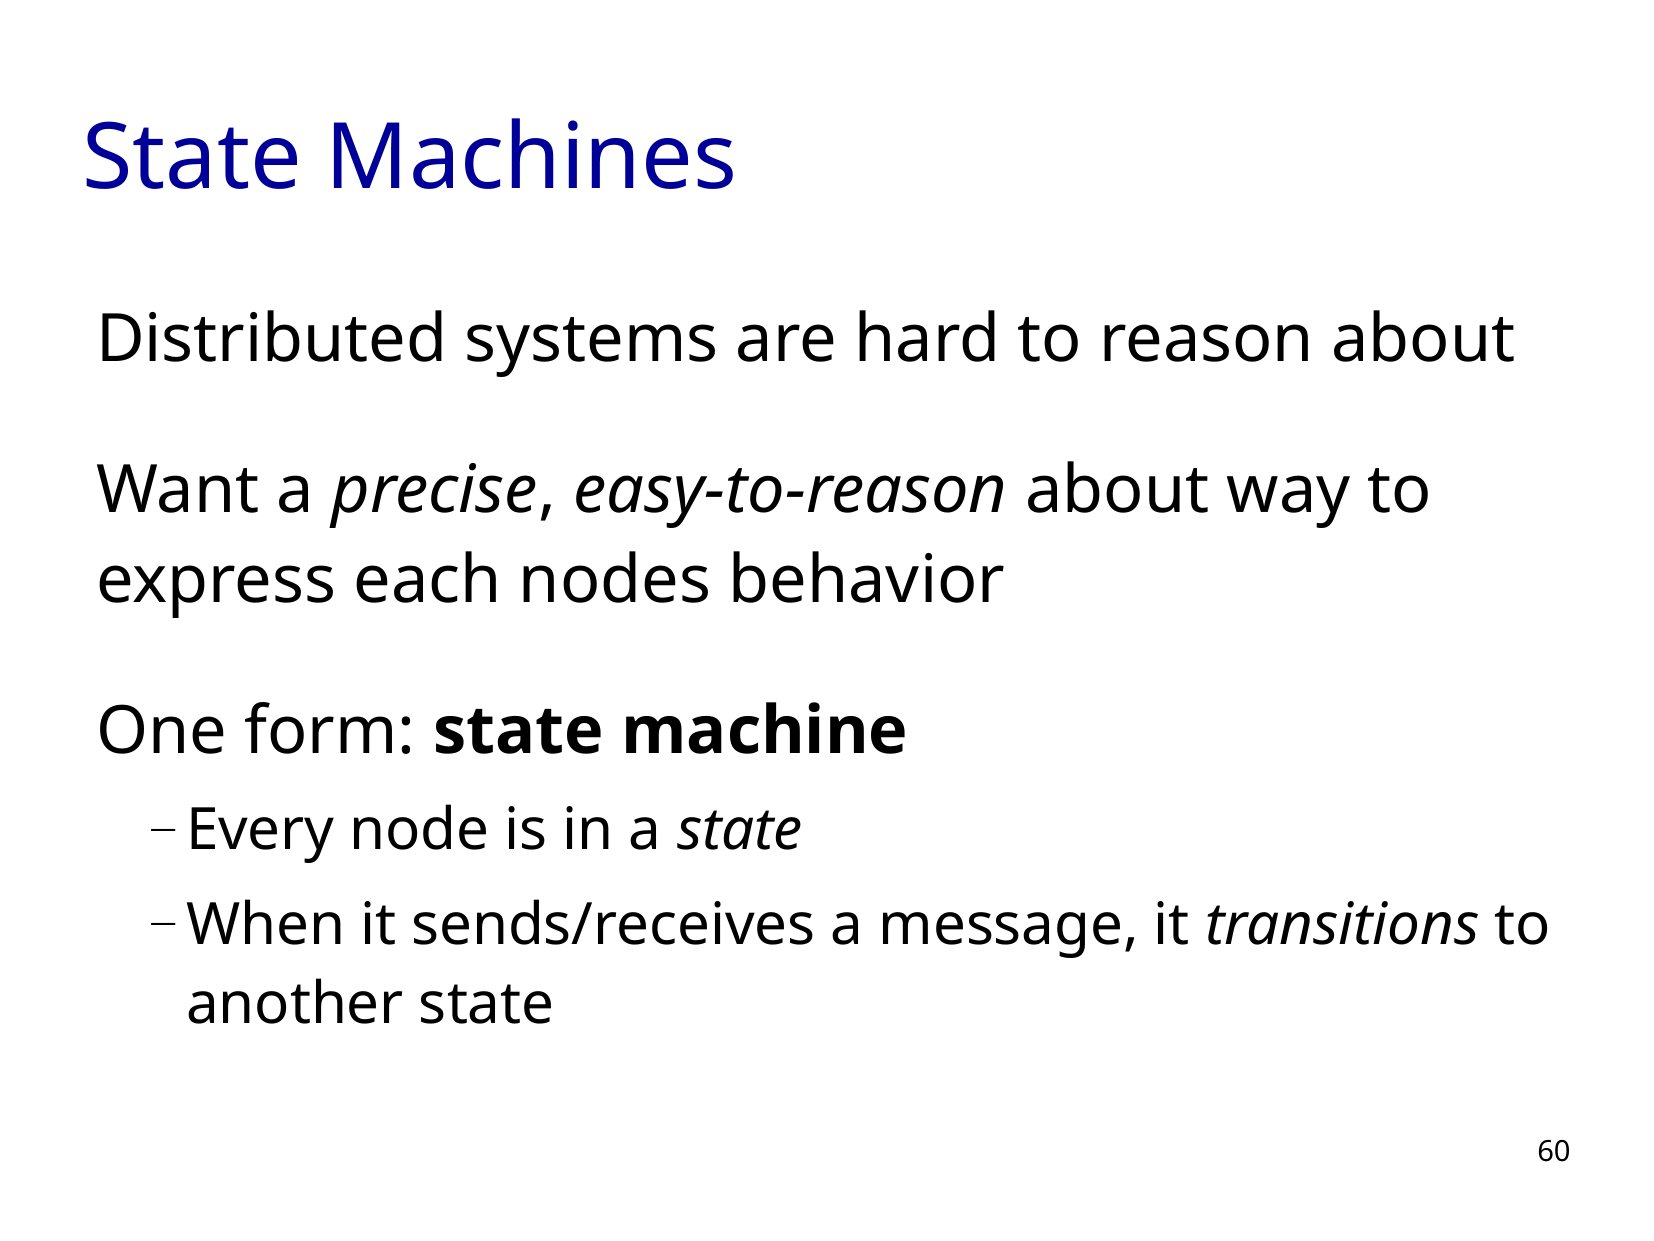

# State Machines
Distributed systems are hard to reason about
Want a precise, easy-to-reason about way to express each nodes behavior
One form: state machine
Every node is in a state
When it sends/receives a message, it transitions to another state
60